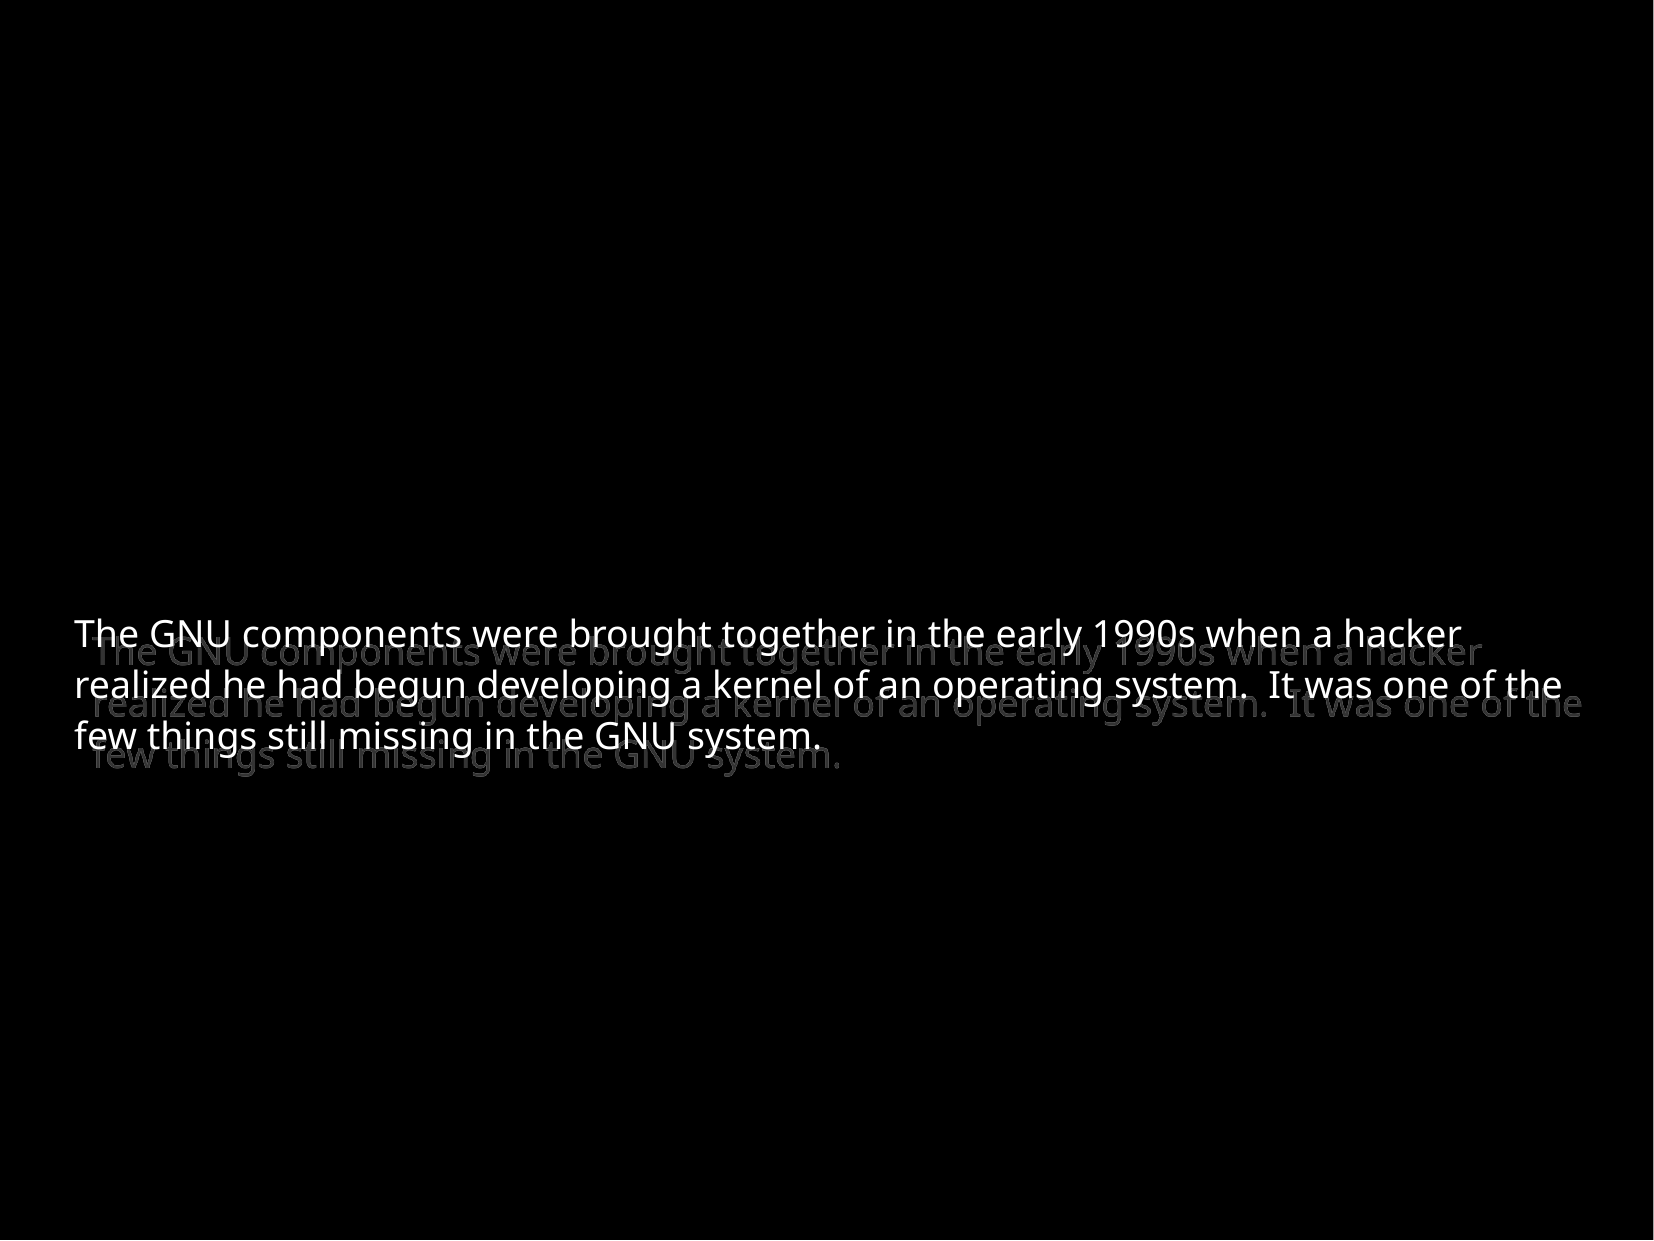

The GNU components were brought together in the early 1990s when a hacker
realized he had begun developing a kernel of an operating system. It was one of the
few things still missing in the GNU system.